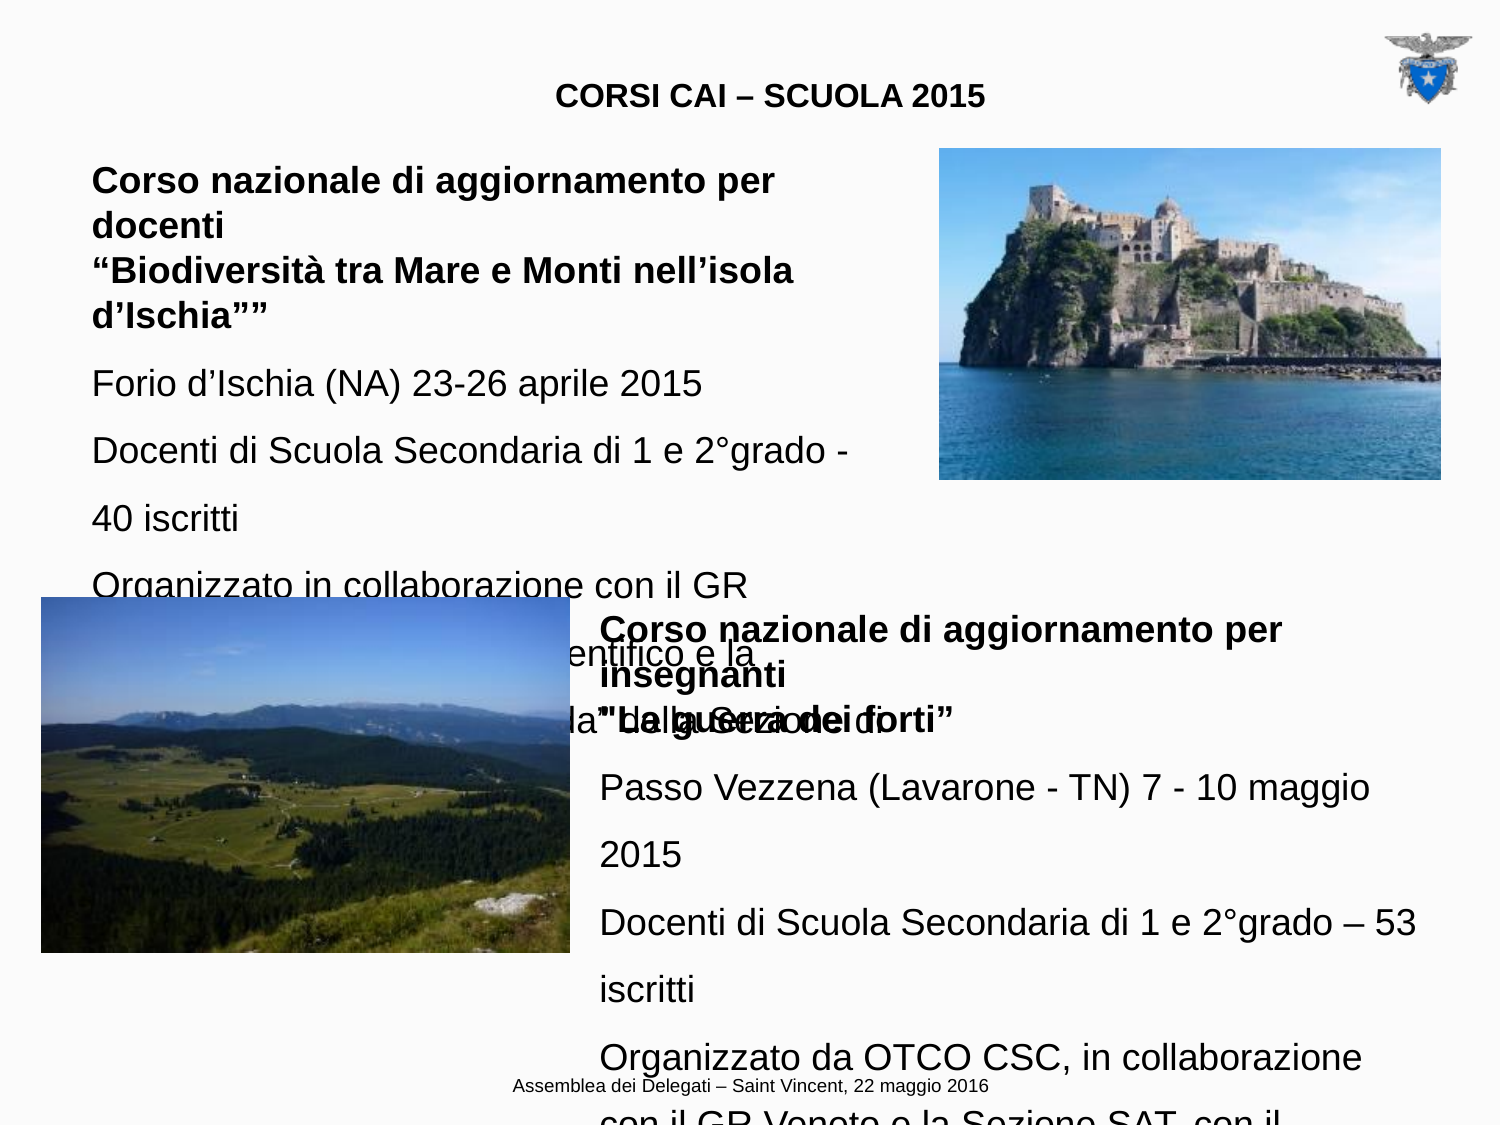

CORSI CAI – SCUOLA 2015
Corso nazionale di aggiornamento per docenti
“Biodiversità tra Mare e Monti nell’isola d’Ischia””
Forio d’Ischia (NA) 23-26 aprile 2015
Docenti di Scuola Secondaria di 1 e 2°grado - 40 iscritti
Organizzato in collaborazione con il GR Campania, OTTO TAM e Scientifico e la Sottosezione “Ischia e Procida” della Sezione di Napoli
Corso nazionale di aggiornamento per insegnanti
"La guerra dei forti”
Passo Vezzena (Lavarone - TN) 7 - 10 maggio 2015
Docenti di Scuola Secondaria di 1 e 2°grado – 53 iscritti
Organizzato da OTCO CSC, in collaborazione con il GR Veneto e la Sezione SAT, con il patrocinio dell’Azienda per il Turismo di Folgaria Lavarone Luserna e del Consorzio Turistico Asiago Sette Comuni
Assemblea dei Delegati – Saint Vincent, 22 maggio 2016